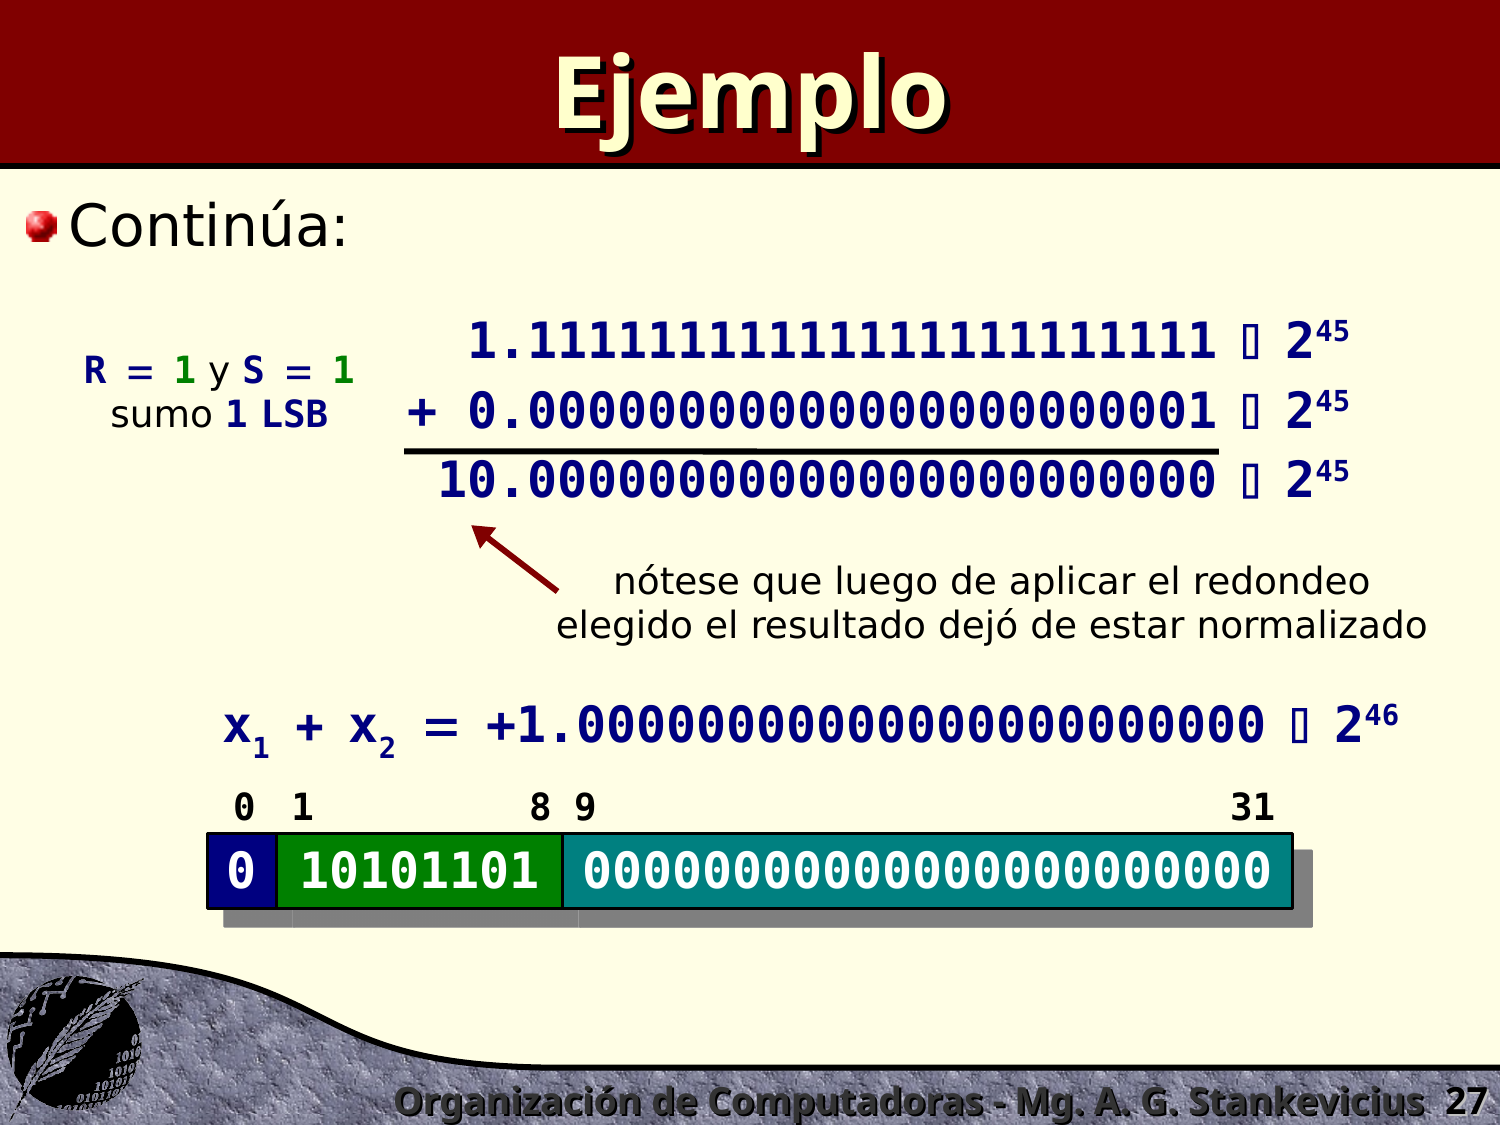

# Ejemplo
Continúa:
 1.11111111111111111111111  245
 + 0.00000000000000000000001  245
 10.00000000000000000000000  245
 x1 + x2 = +1.00000000000000000000000  246
R = 1 y S = 1
sumo 1 LSB
nótese que luego de aplicar el redondeo
elegido el resultado dejó de estar normalizado
0 1 8 9 31
0
10101101
00000000000000000000000
27